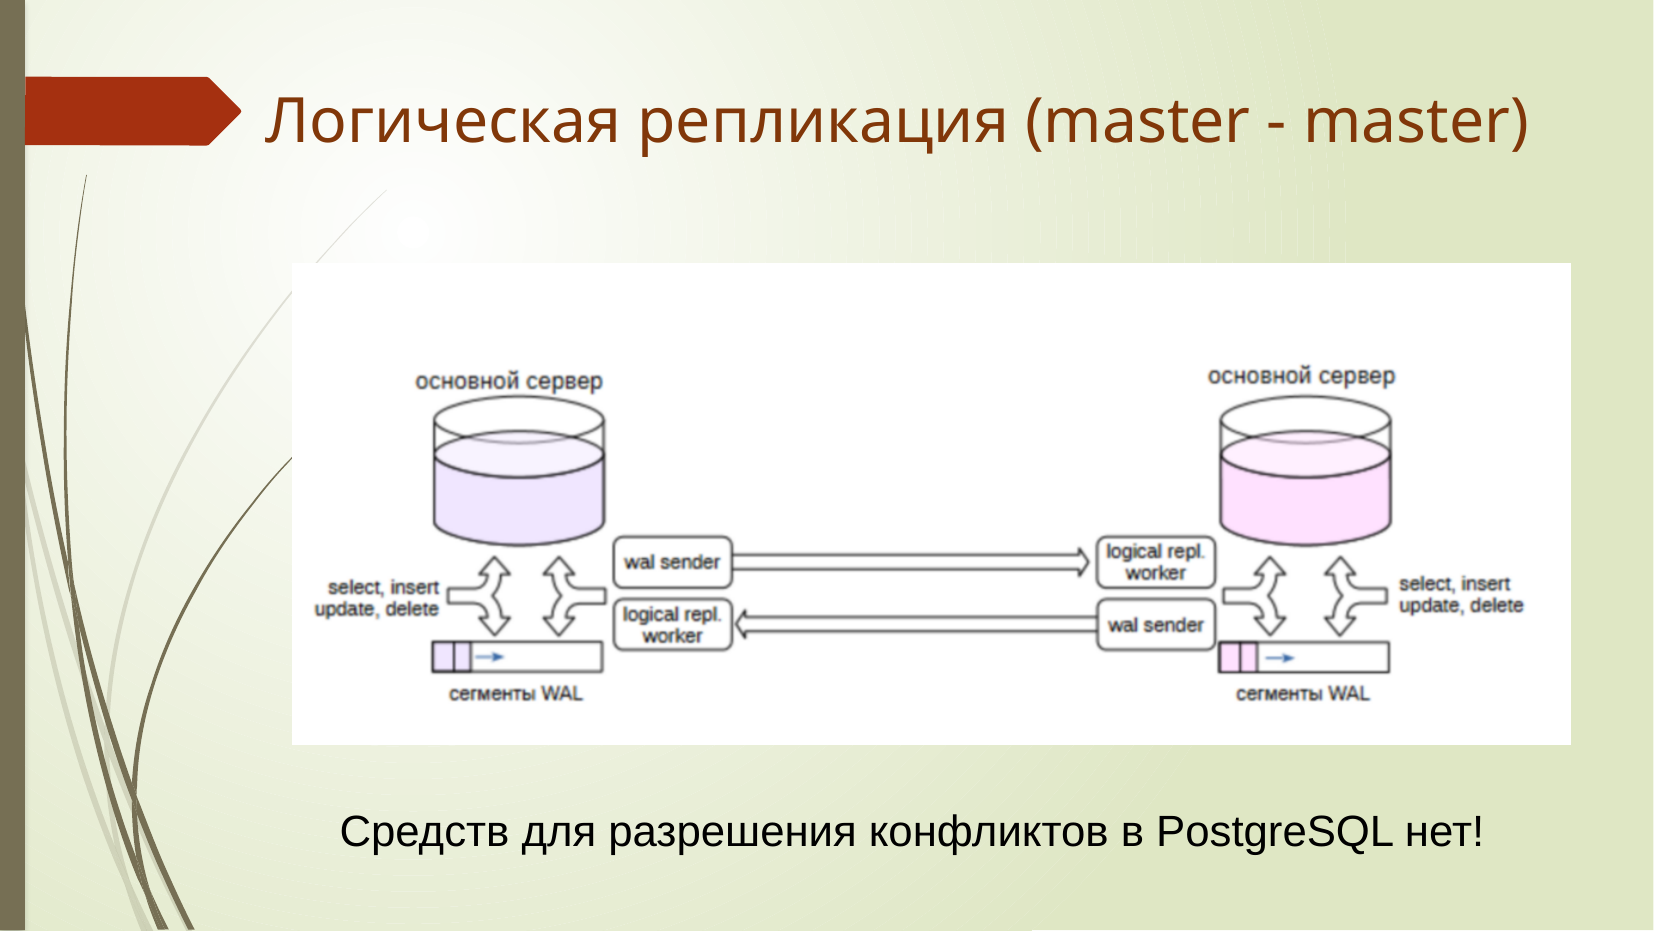

# Логическая репликация (master - master)
Средств для разрешения конфликтов в PostgreSQL нет!